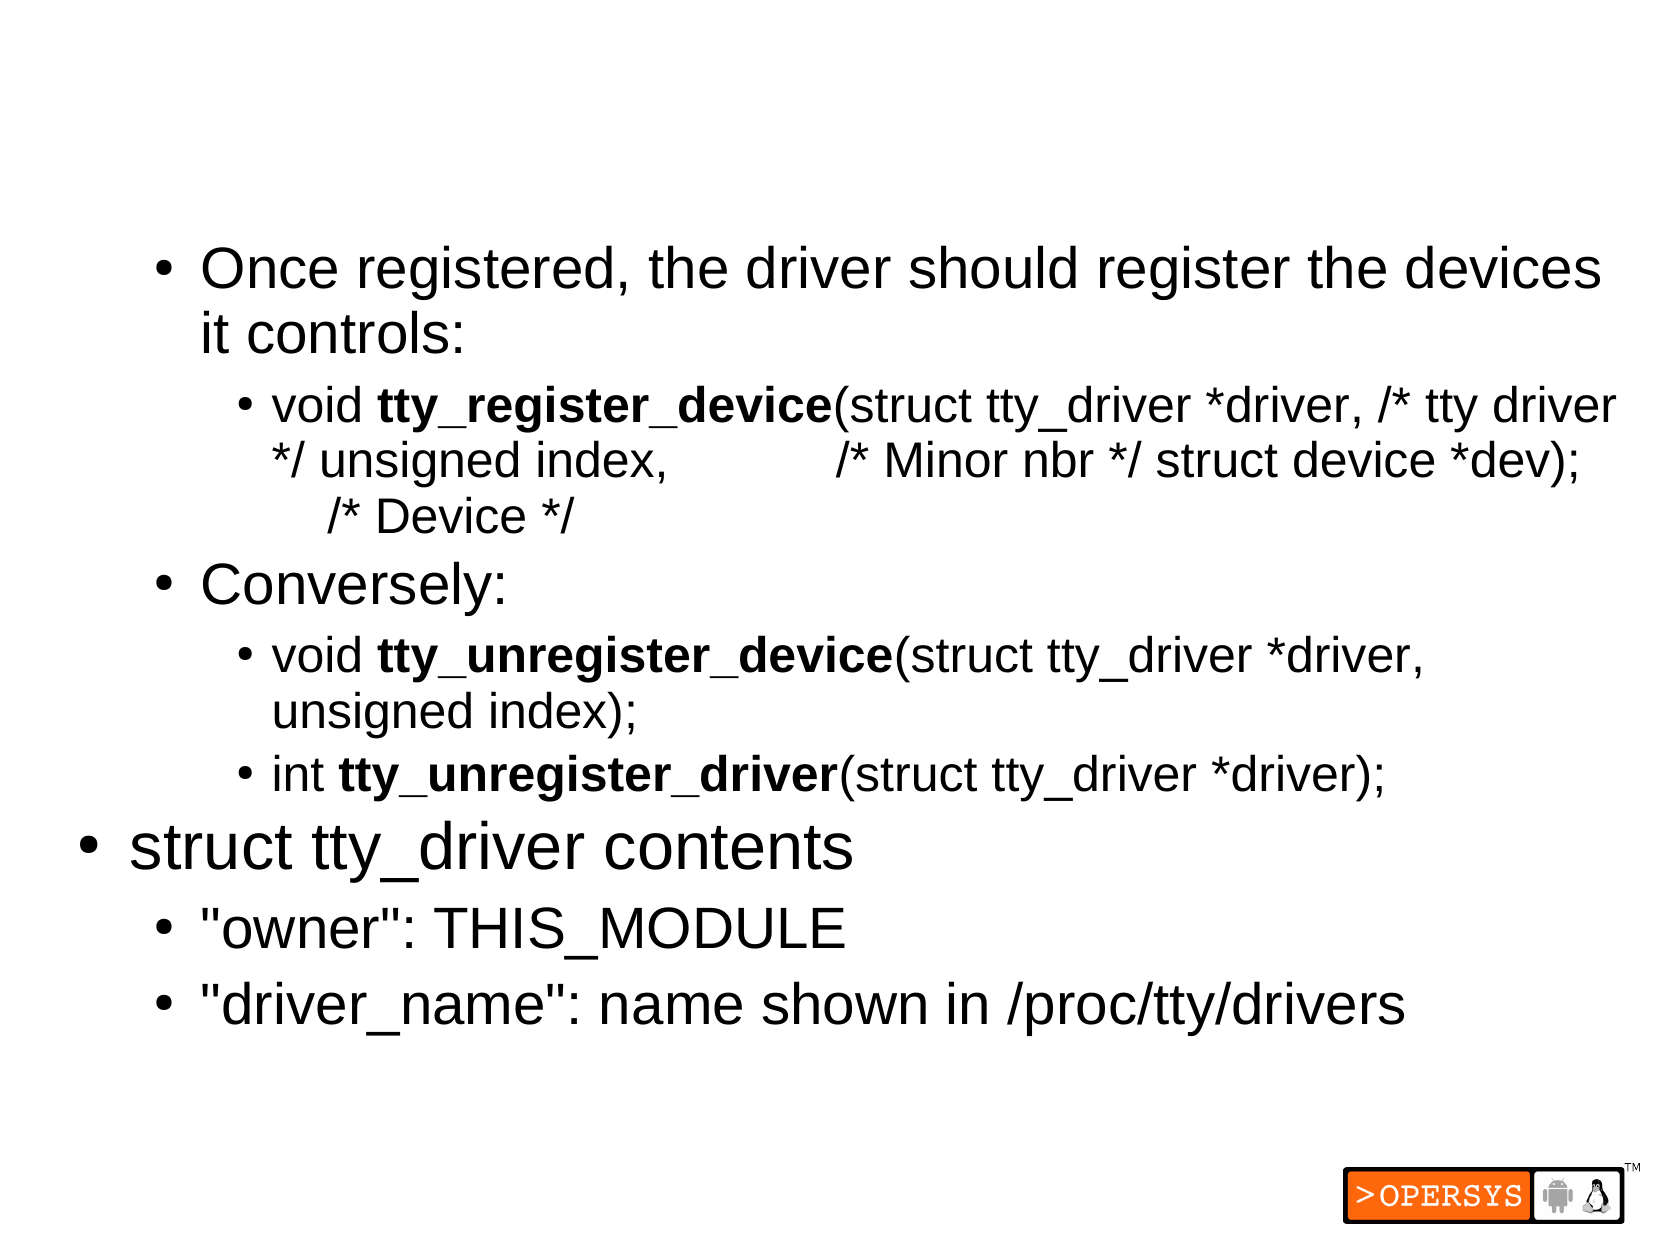

# Once registered, the driver should register the devices it controls:
void tty_register_device(struct tty_driver *driver, /* tty driver */ unsigned index, /* Minor nbr */ struct device *dev); /* Device */
Conversely:
void tty_unregister_device(struct tty_driver *driver, unsigned index);
int tty_unregister_driver(struct tty_driver *driver);
struct tty_driver contents
"owner": THIS_MODULE
"driver_name": name shown in /proc/tty/drivers